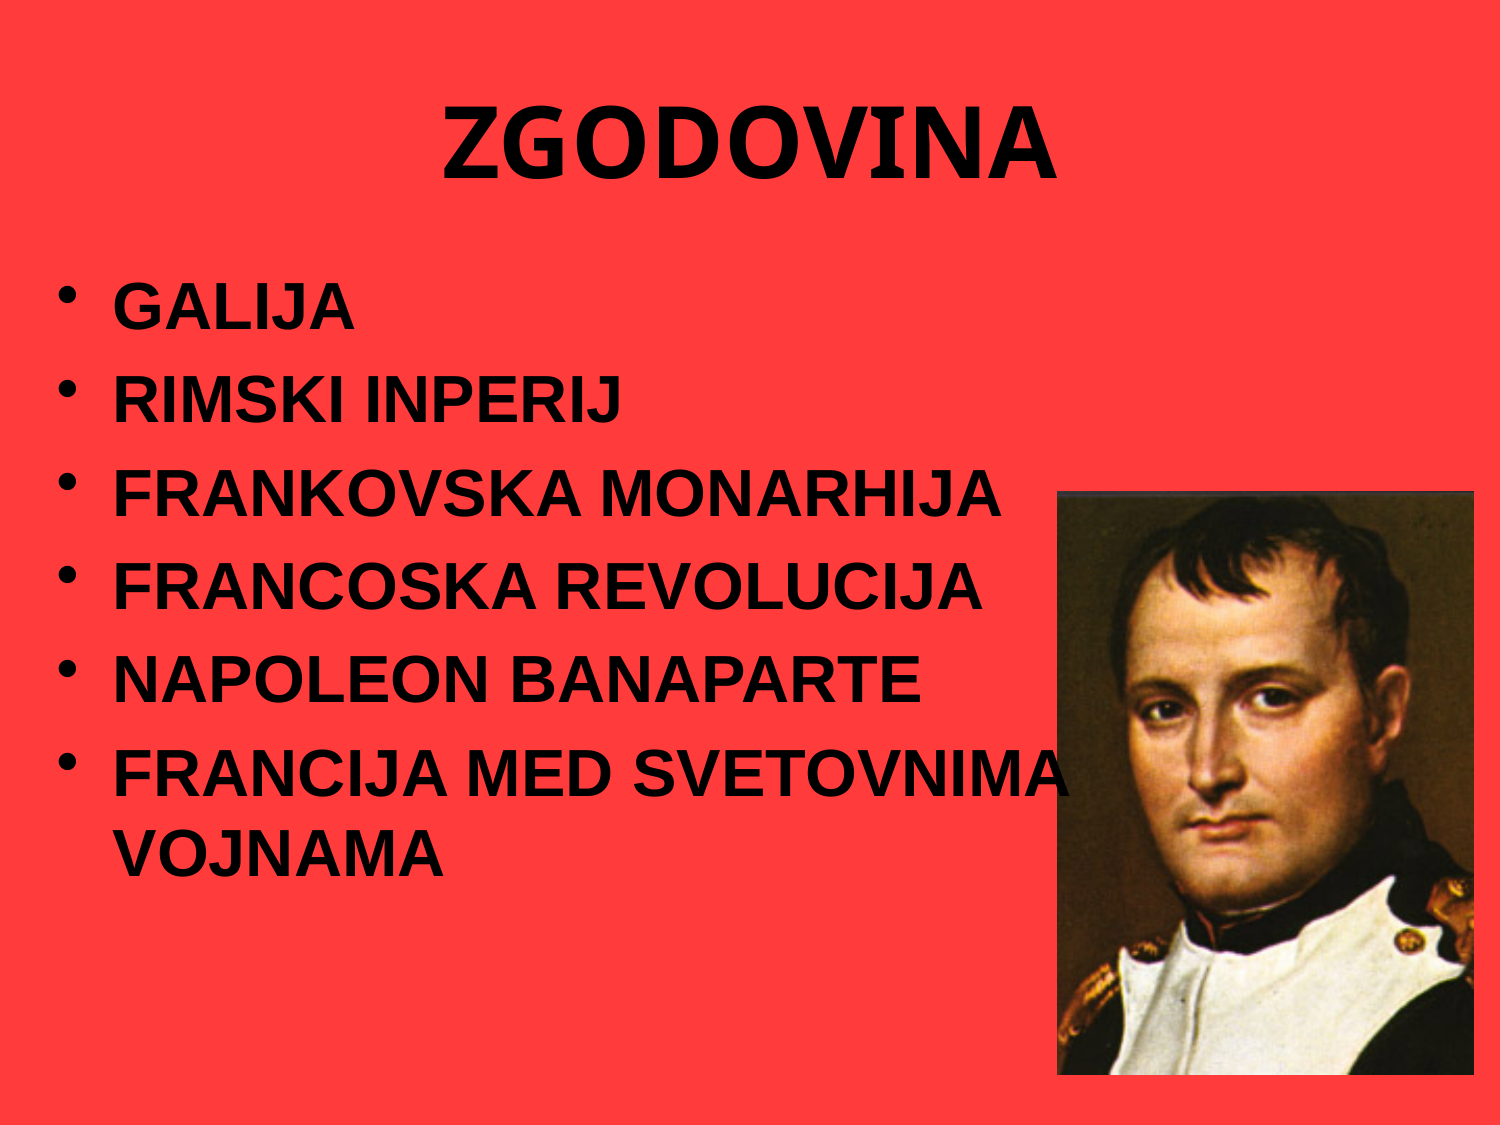

# ZGODOVINA
GALIJA
RIMSKI INPERIJ
FRANKOVSKA MONARHIJA
FRANCOSKA REVOLUCIJA
NAPOLEON BANAPARTE
FRANCIJA MED SVETOVNIMA VOJNAMA